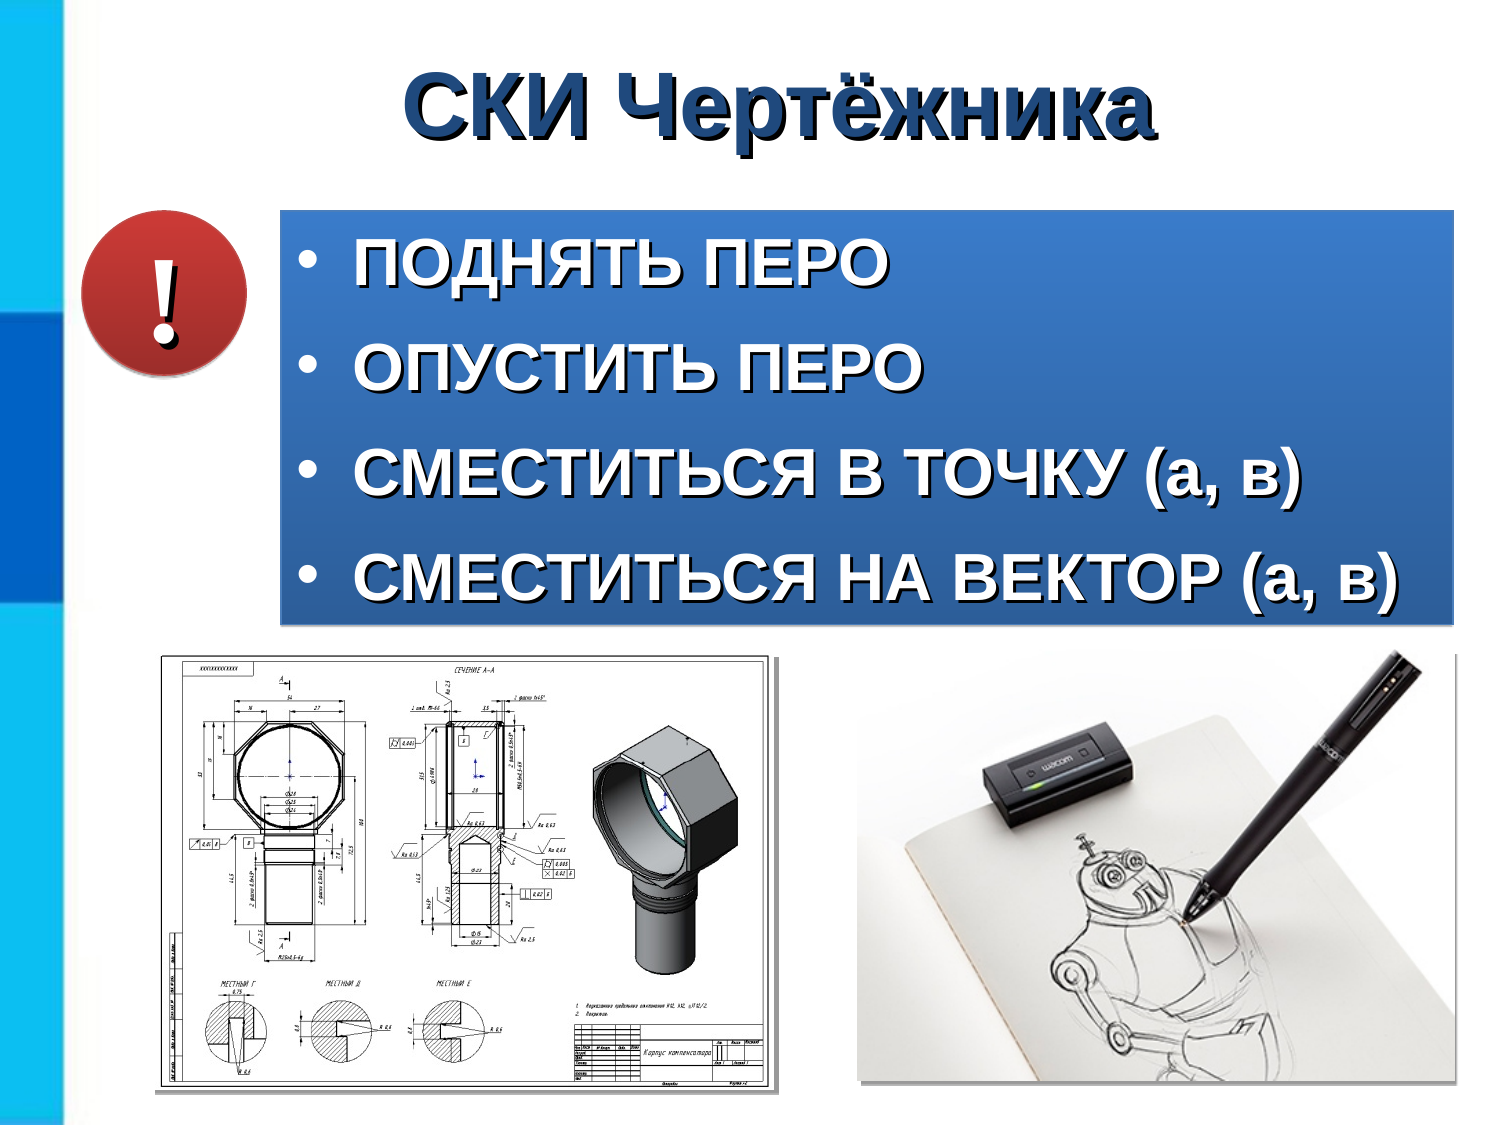

СКИ Чертёжника
# ПОДНЯТЬ ПЕРО
ОПУСТИТЬ ПЕРО
СМЕСТИТЬСЯ В ТОЧКУ (а, в)
СМЕСТИТЬСЯ НА ВЕКТОР (а, в)
!